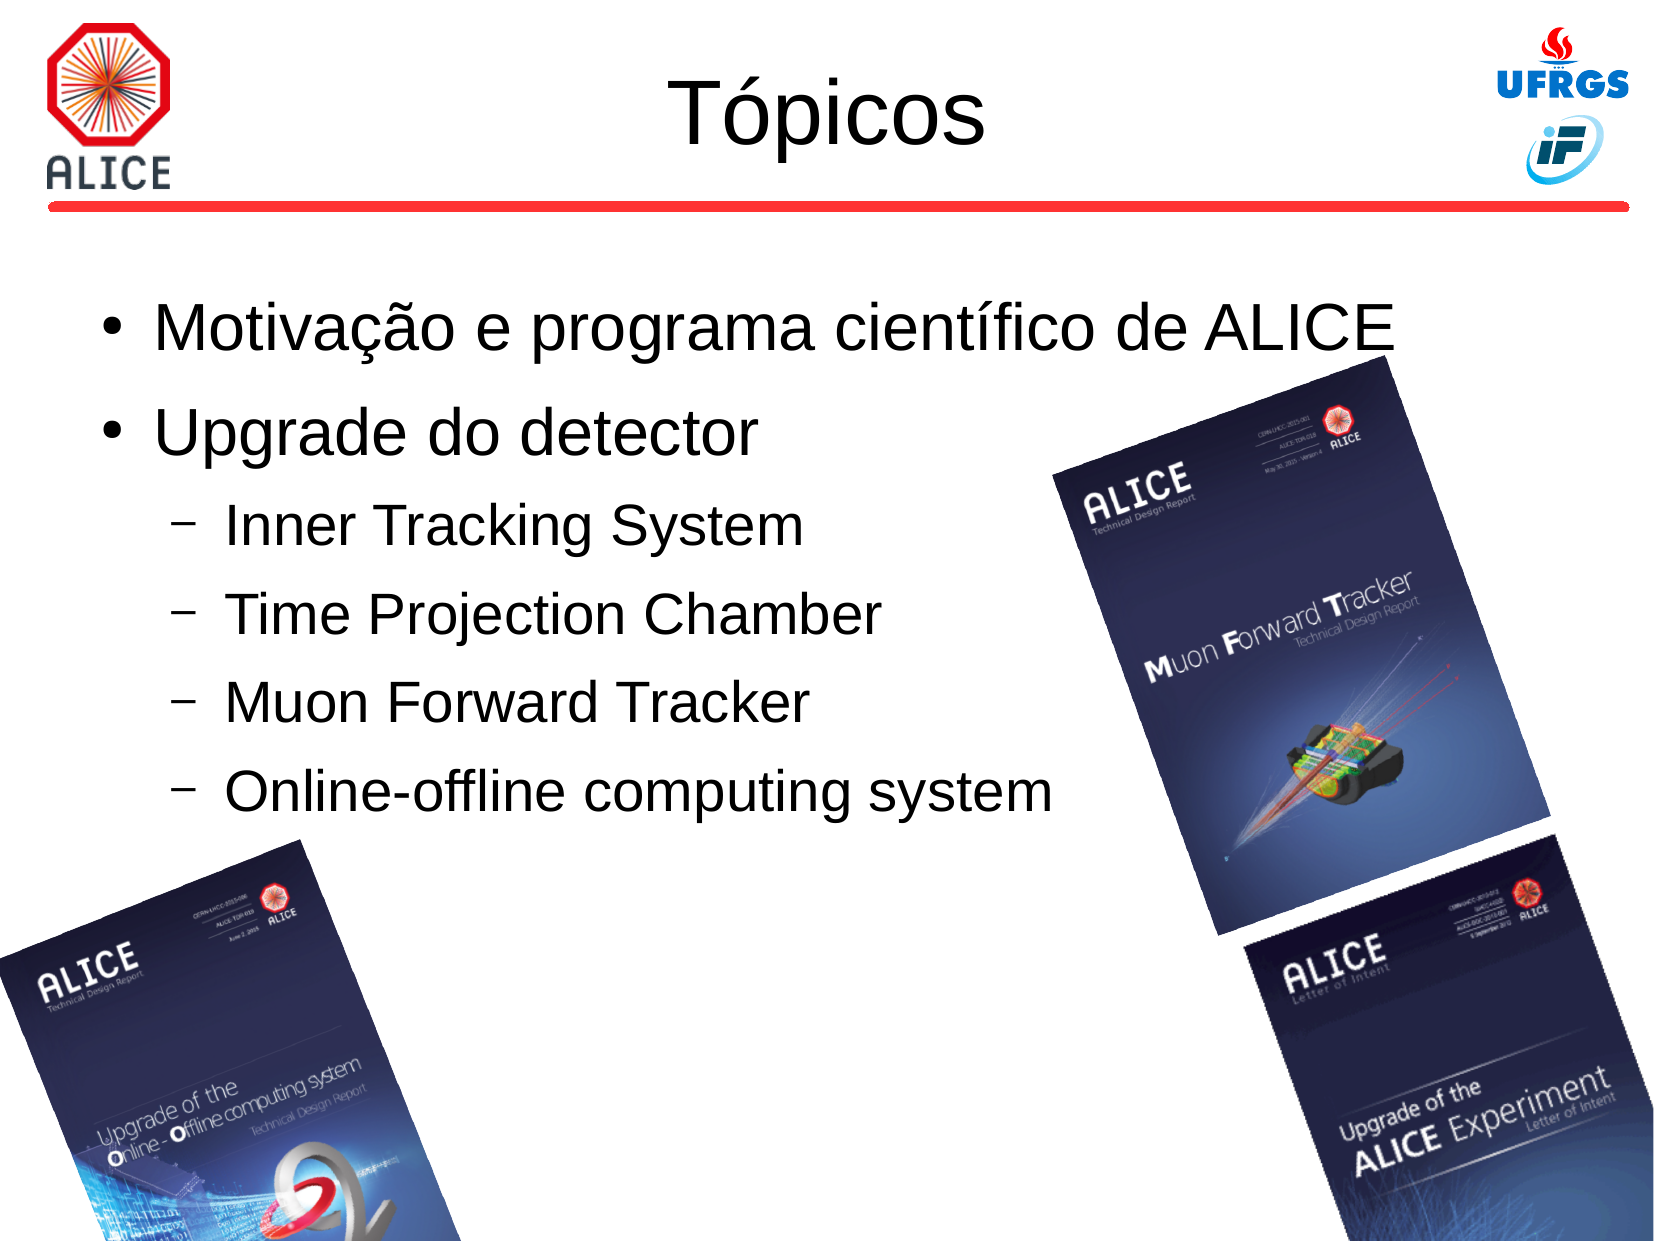

# Tópicos
Motivação e programa científico de ALICE
Upgrade do detector
Inner Tracking System
Time Projection Chamber
Muon Forward Tracker
Online-offline computing system
2